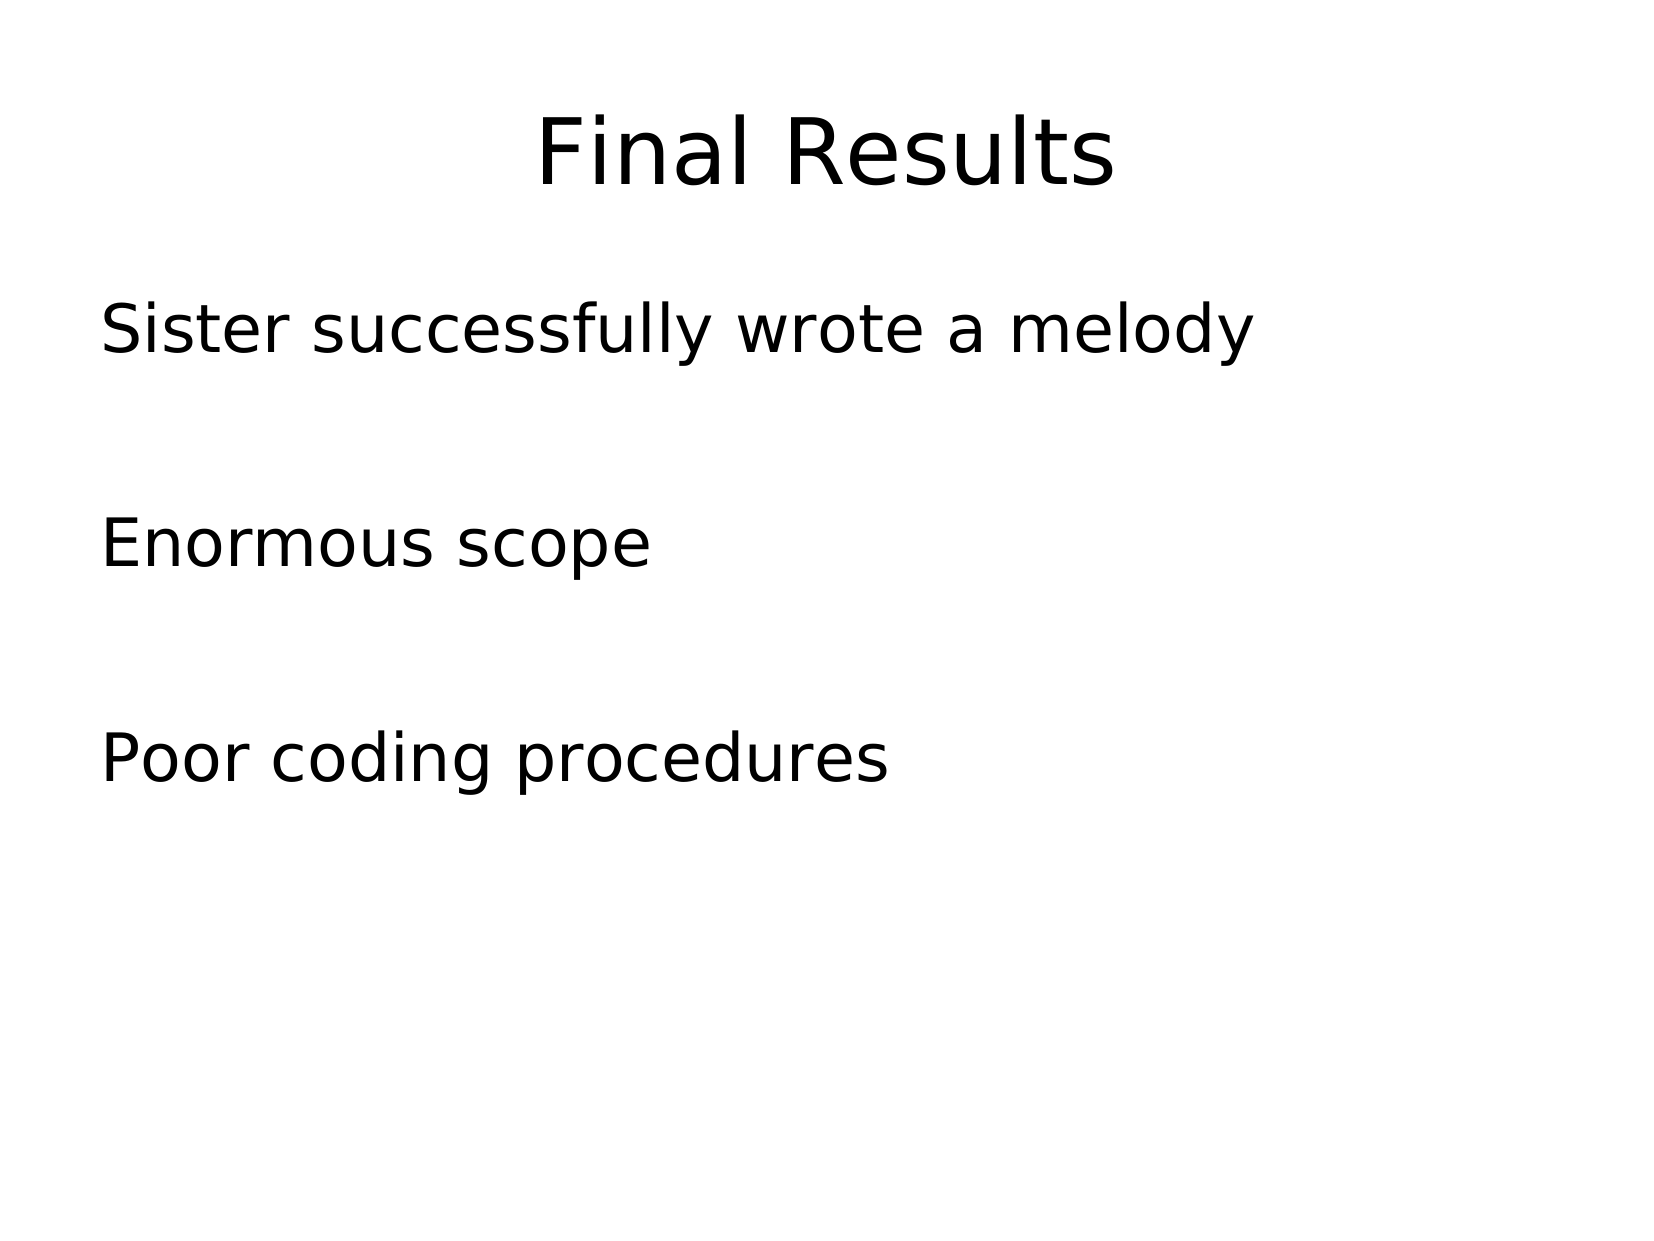

# Final Results
Sister successfully wrote a melody
Enormous scope
Poor coding procedures